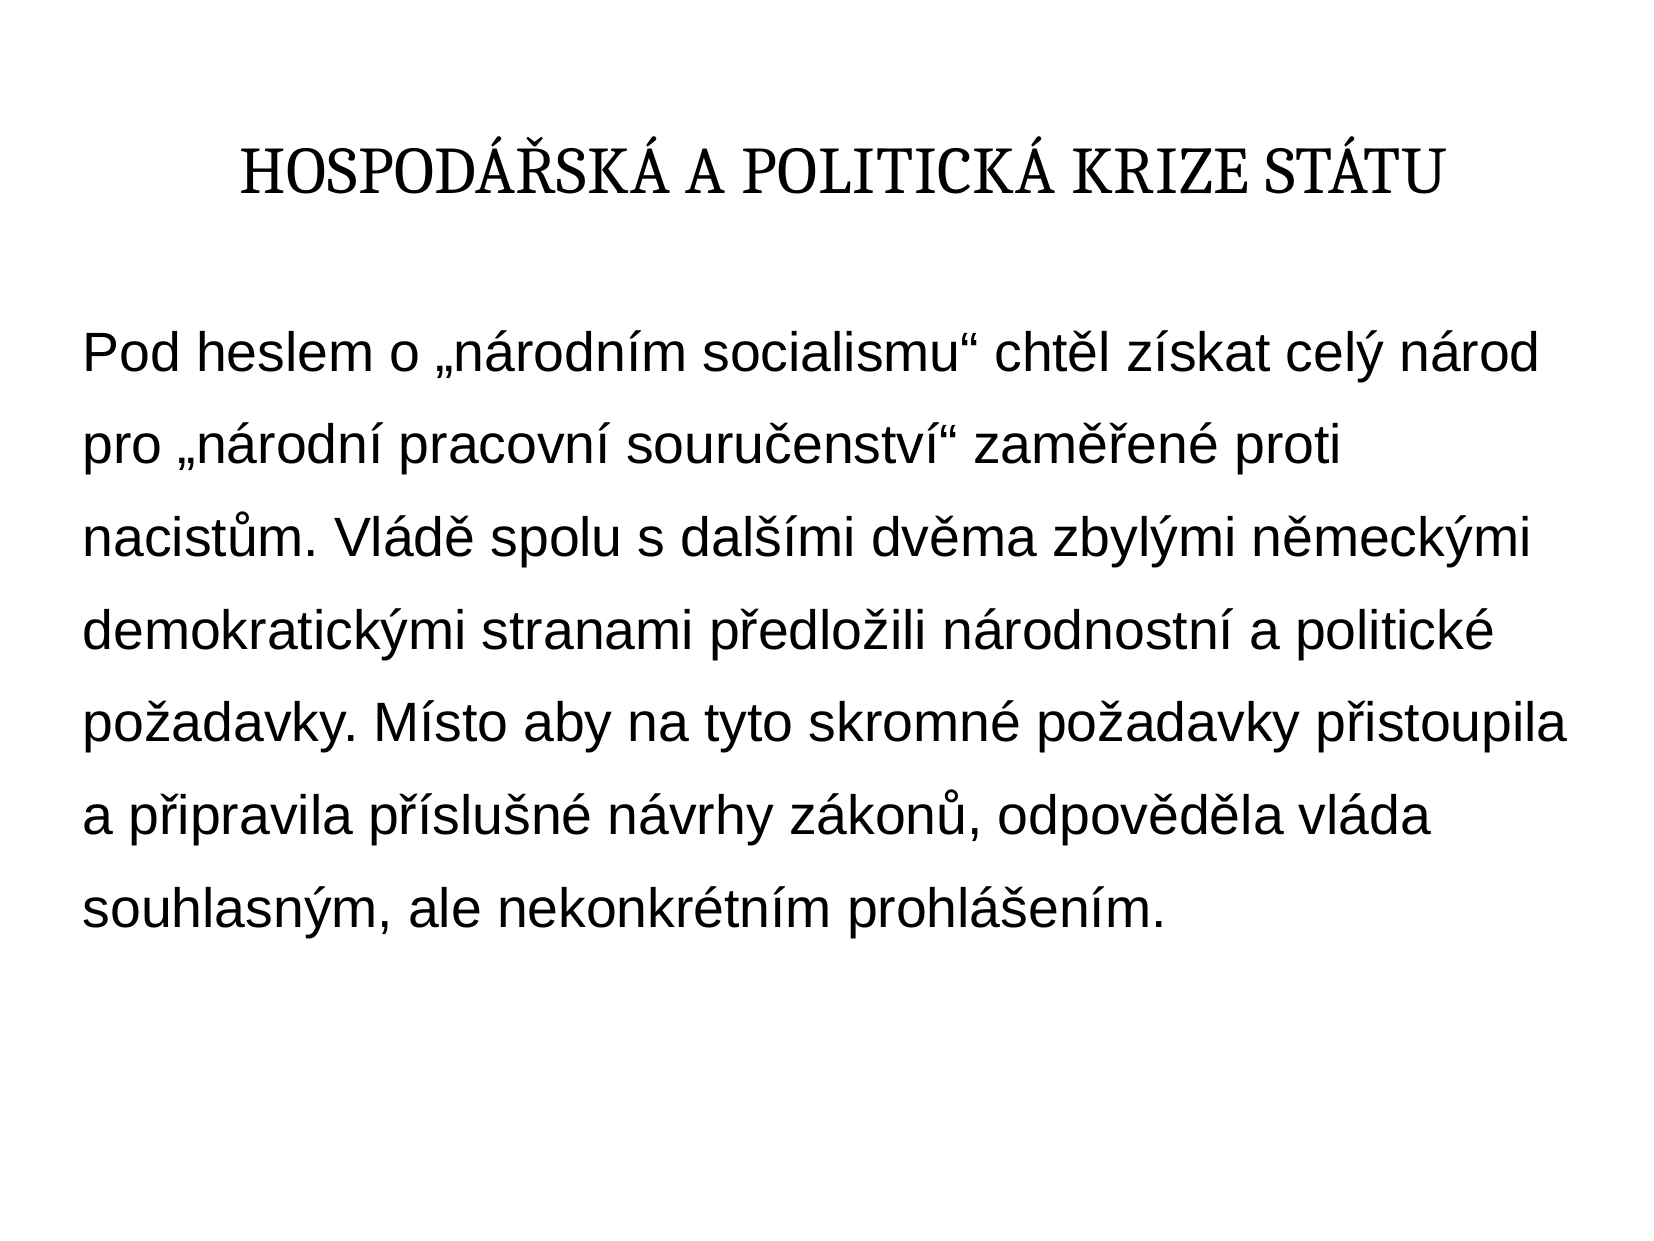

# Hospodářská a politická krize státu
Pod heslem o „národním socialismu“ chtěl získat celý národ pro „národní pracovní souručenství“ zaměřené proti nacistům. Vládě spolu s dalšími dvěma zbylými německými demokratickými stranami předložili národnostní a politické požadavky. Místo aby na tyto skromné požadavky přistoupila a připravila příslušné návrhy zákonů, odpověděla vláda souhlasným, ale nekonkrétním prohlášením.